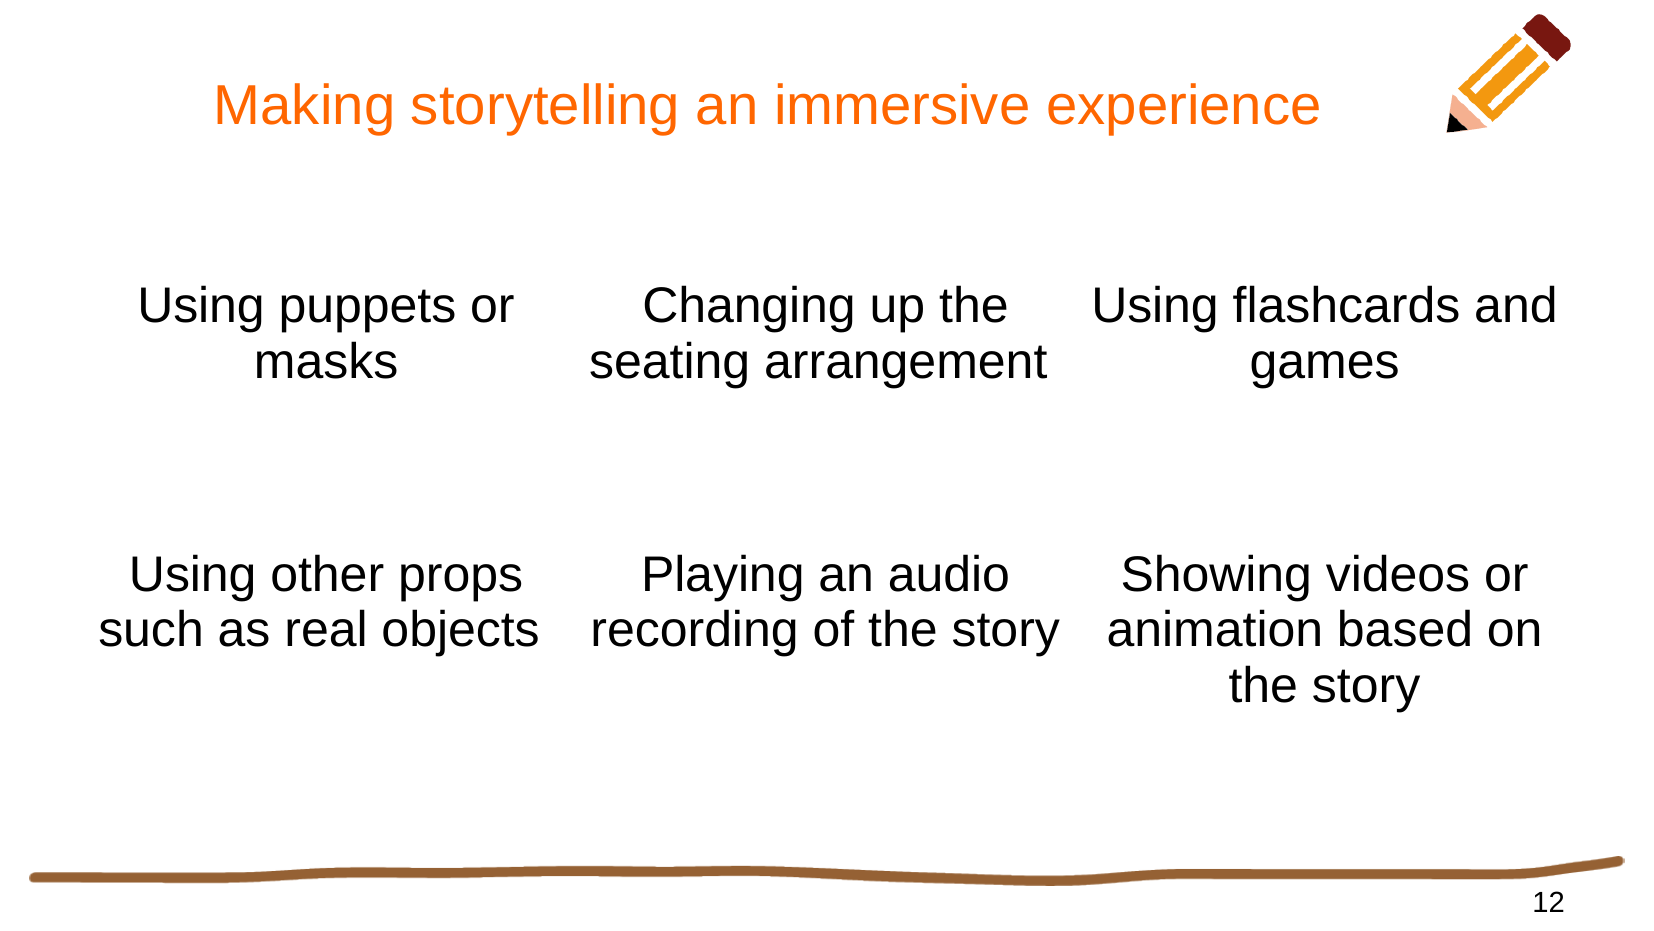

# Making storytelling an immersive experience
Using puppets or masks
Changing up the seating arrangement
Using flashcards and games
Using other props such as real objects
Playing an audio recording of the story
Showing videos or animation based on the story
12